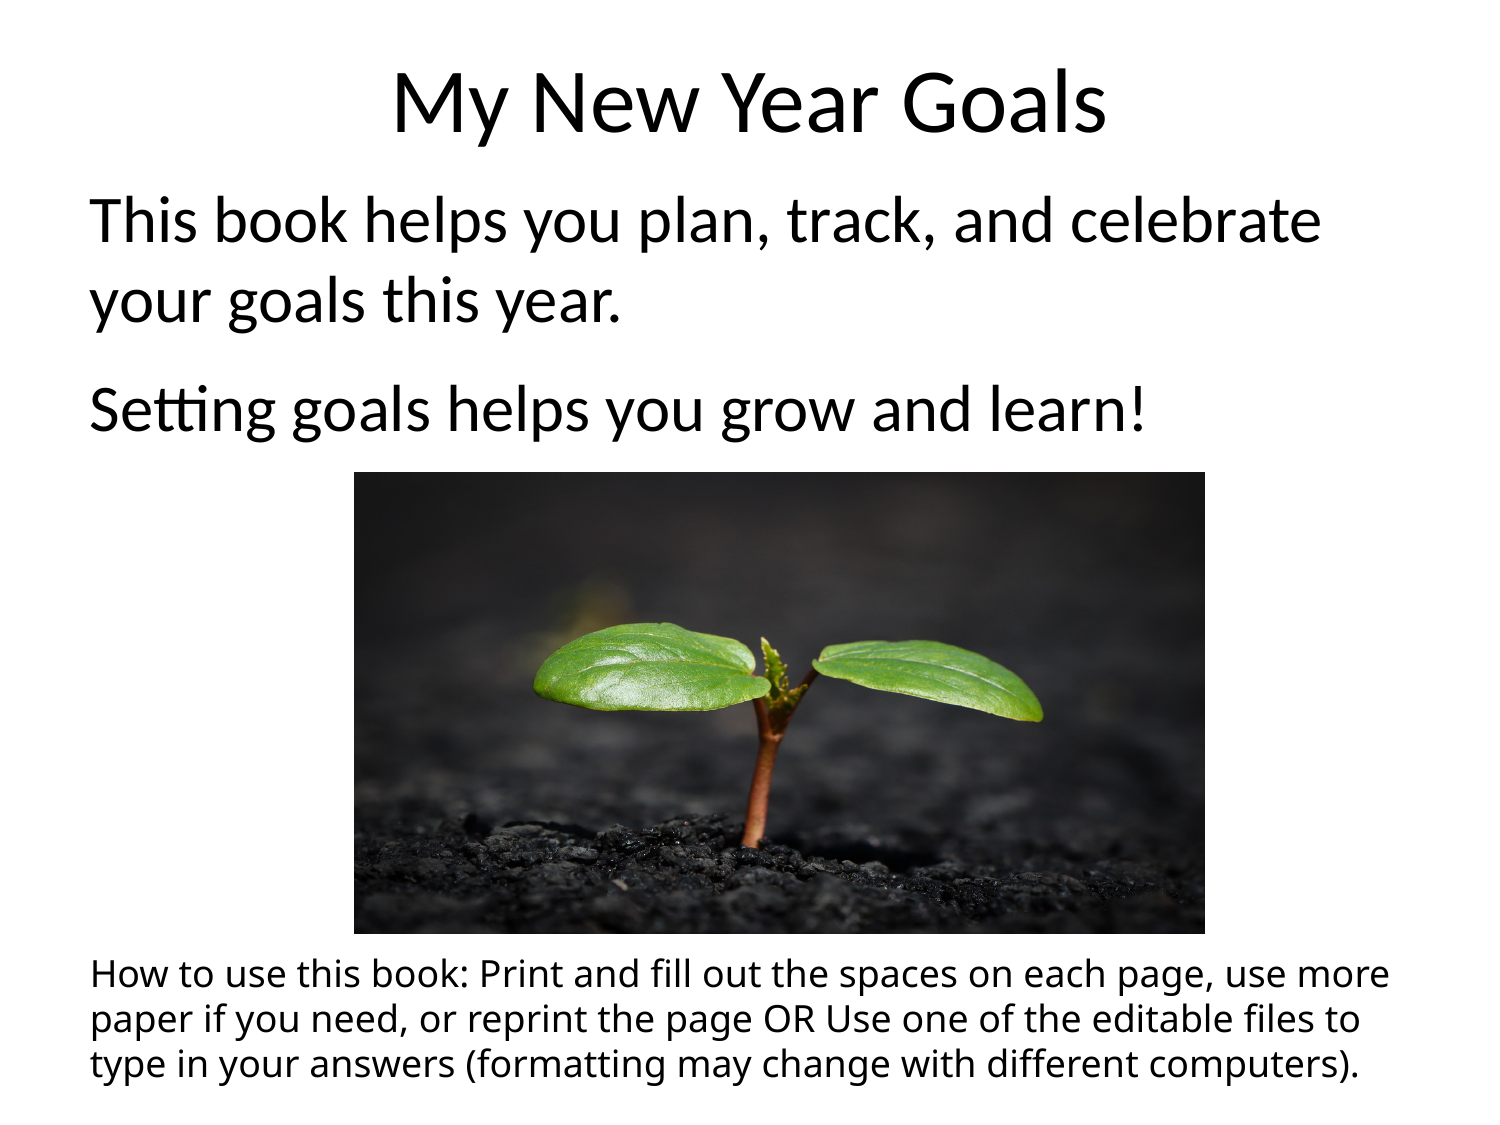

# My New Year Goals
This book helps you plan, track, and celebrate your goals this year.
Setting goals helps you grow and learn!
How to use this book: Print and fill out the spaces on each page, use more paper if you need, or reprint the page OR Use one of the editable files to type in your answers (formatting may change with different computers).